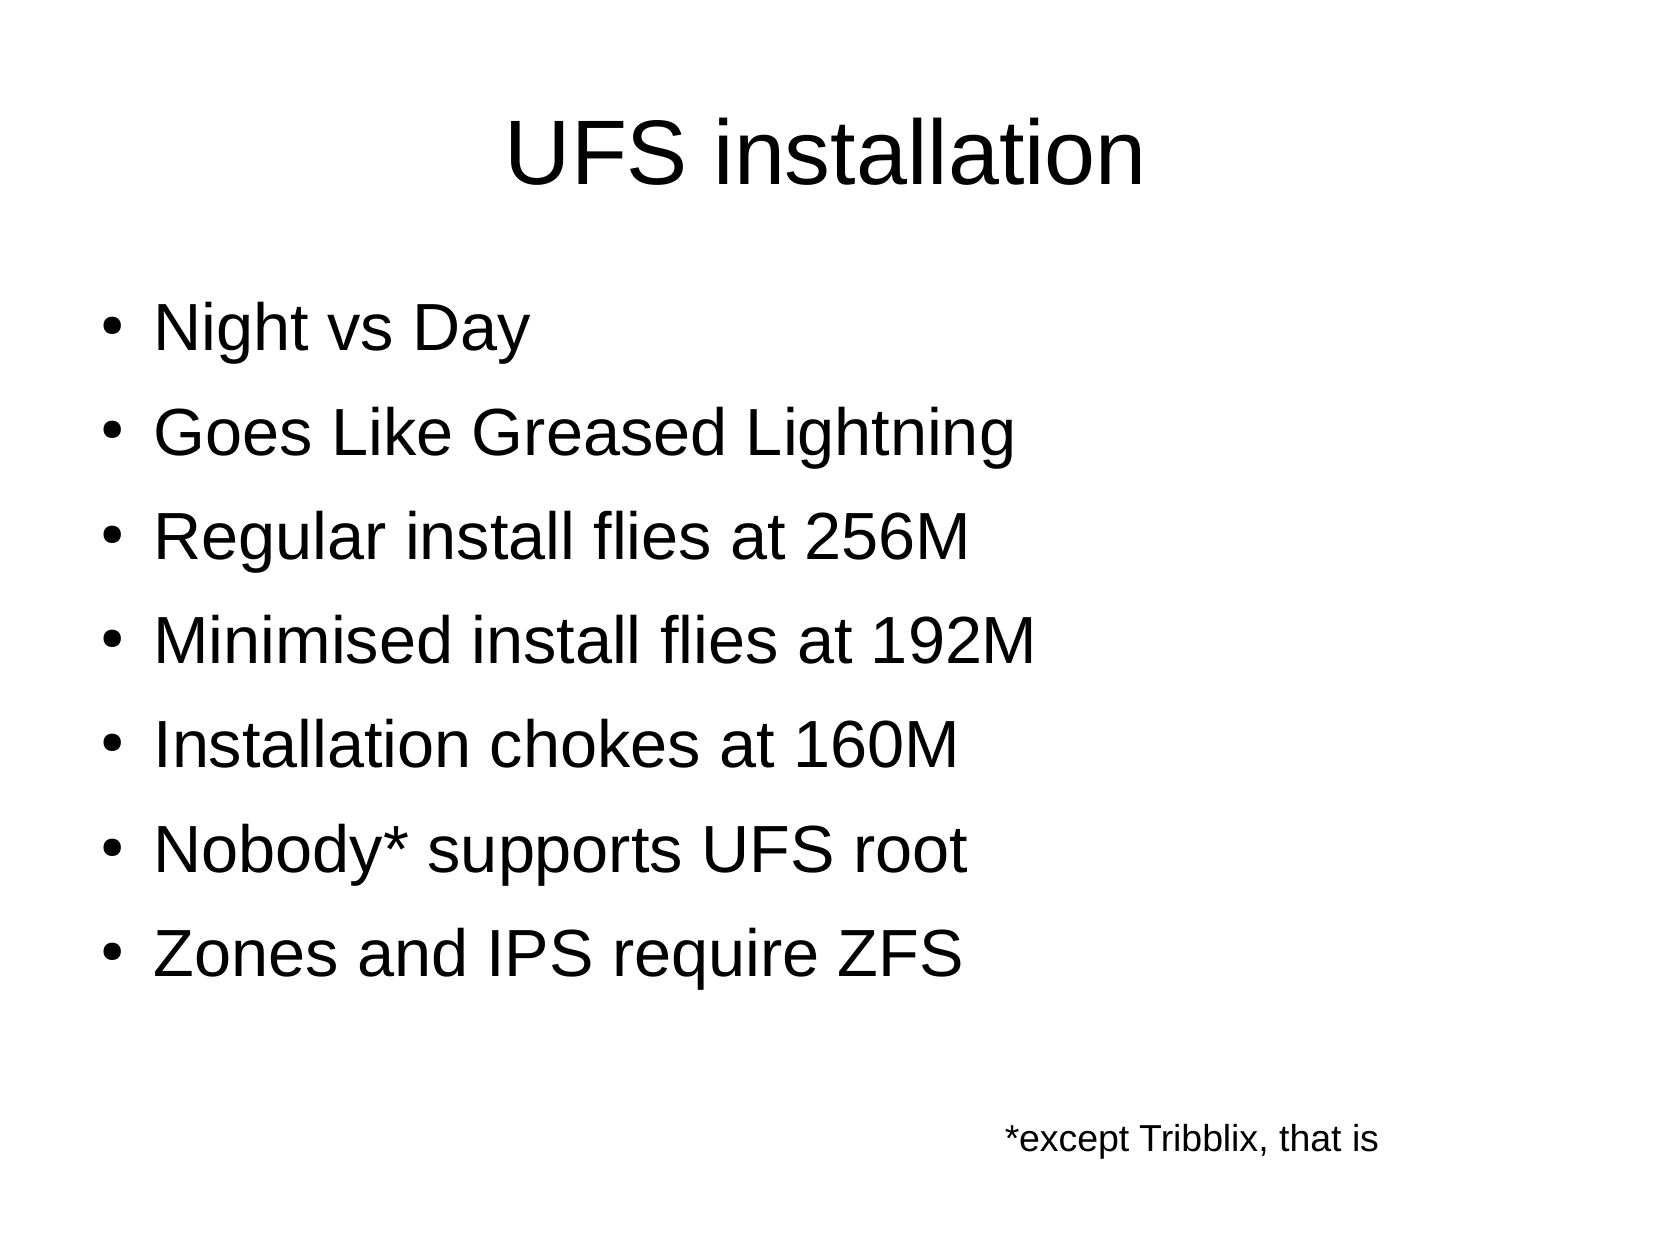

# UFS installation
Night vs Day
Goes Like Greased Lightning
Regular install flies at 256M
Minimised install flies at 192M
Installation chokes at 160M
Nobody* supports UFS root
Zones and IPS require ZFS
*except Tribblix, that is